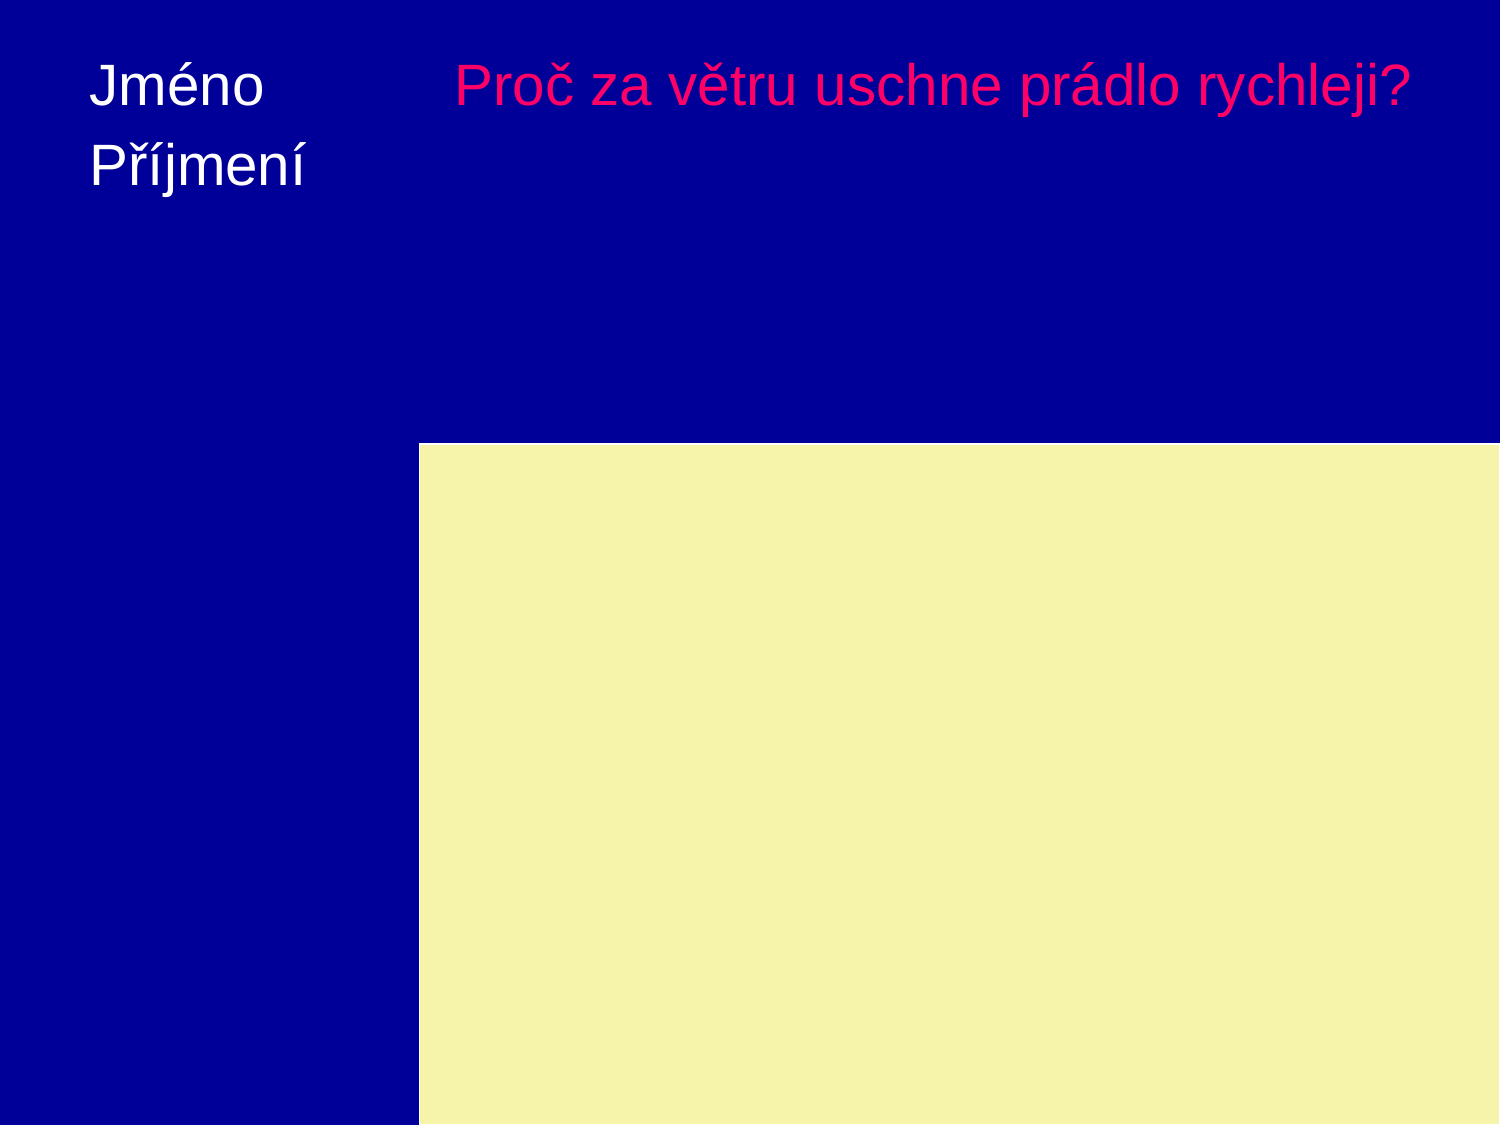

Jméno
Příjmení
Proč za větru uschne prádlo rychleji?
Voda se rychleji odpařuje. Vítr totiž odvívá
vodní páry nad prádlem a snižuje tak počet
molekul vracejících se zpět do kapaliny.